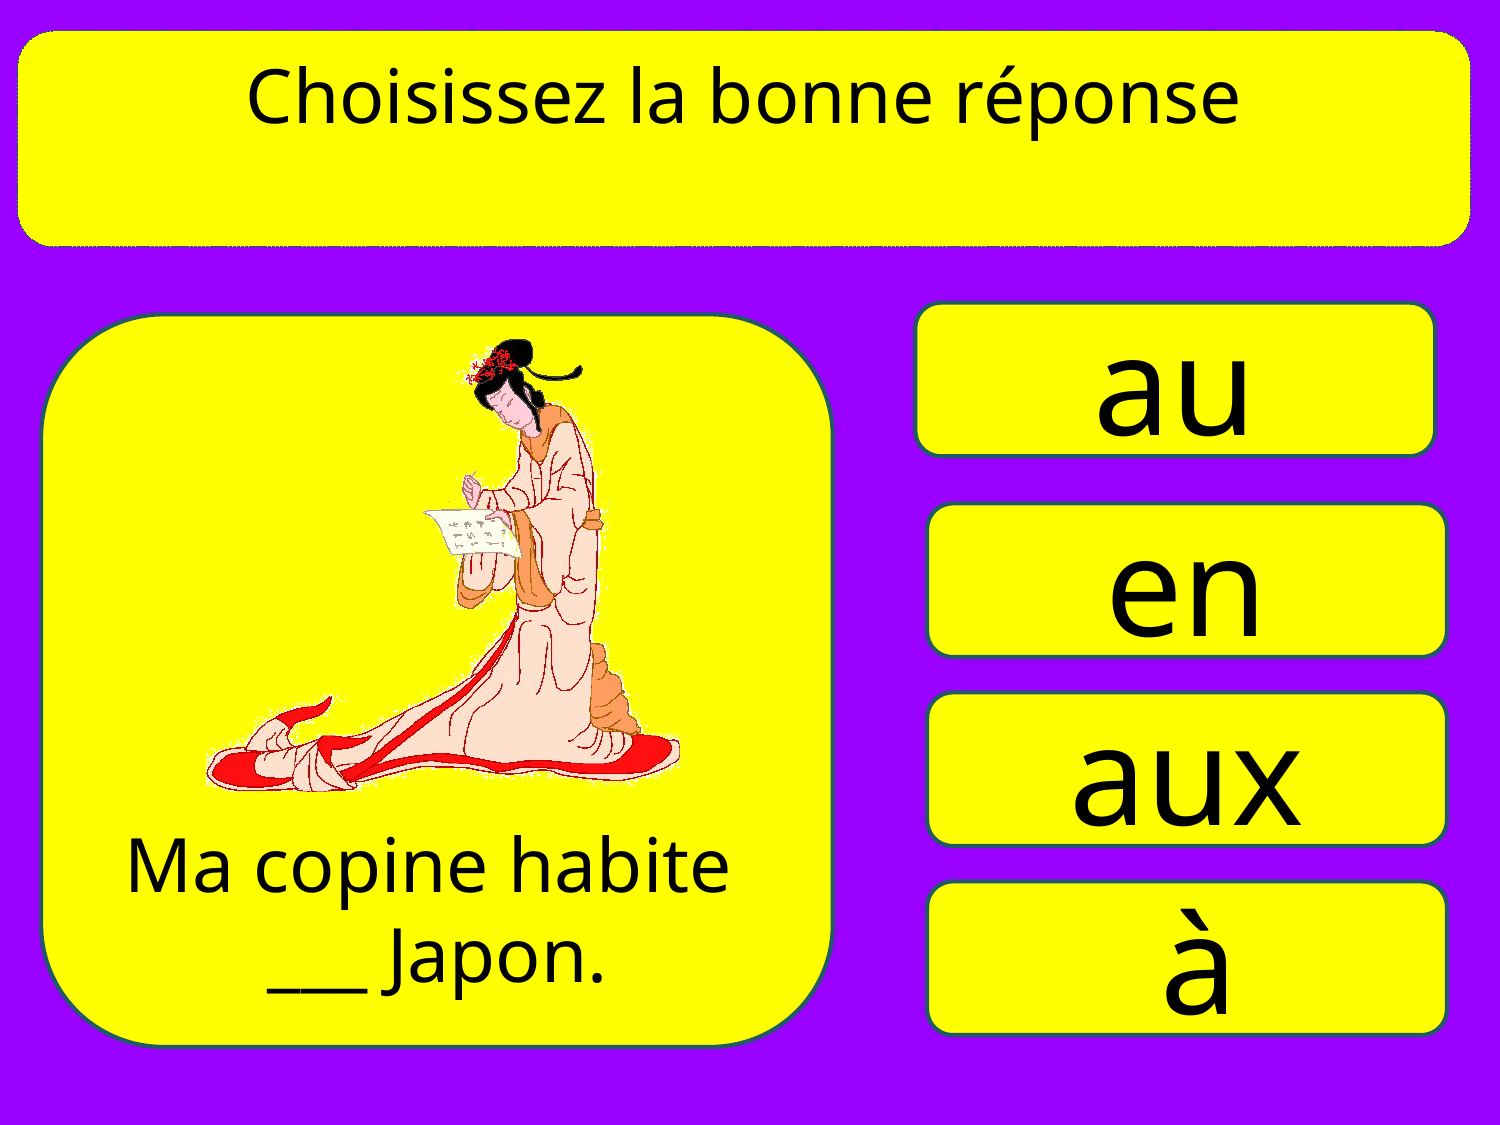

Choisissez la bonne réponse
au
en
aux
Ma copine habite
 ___ Japon.
à